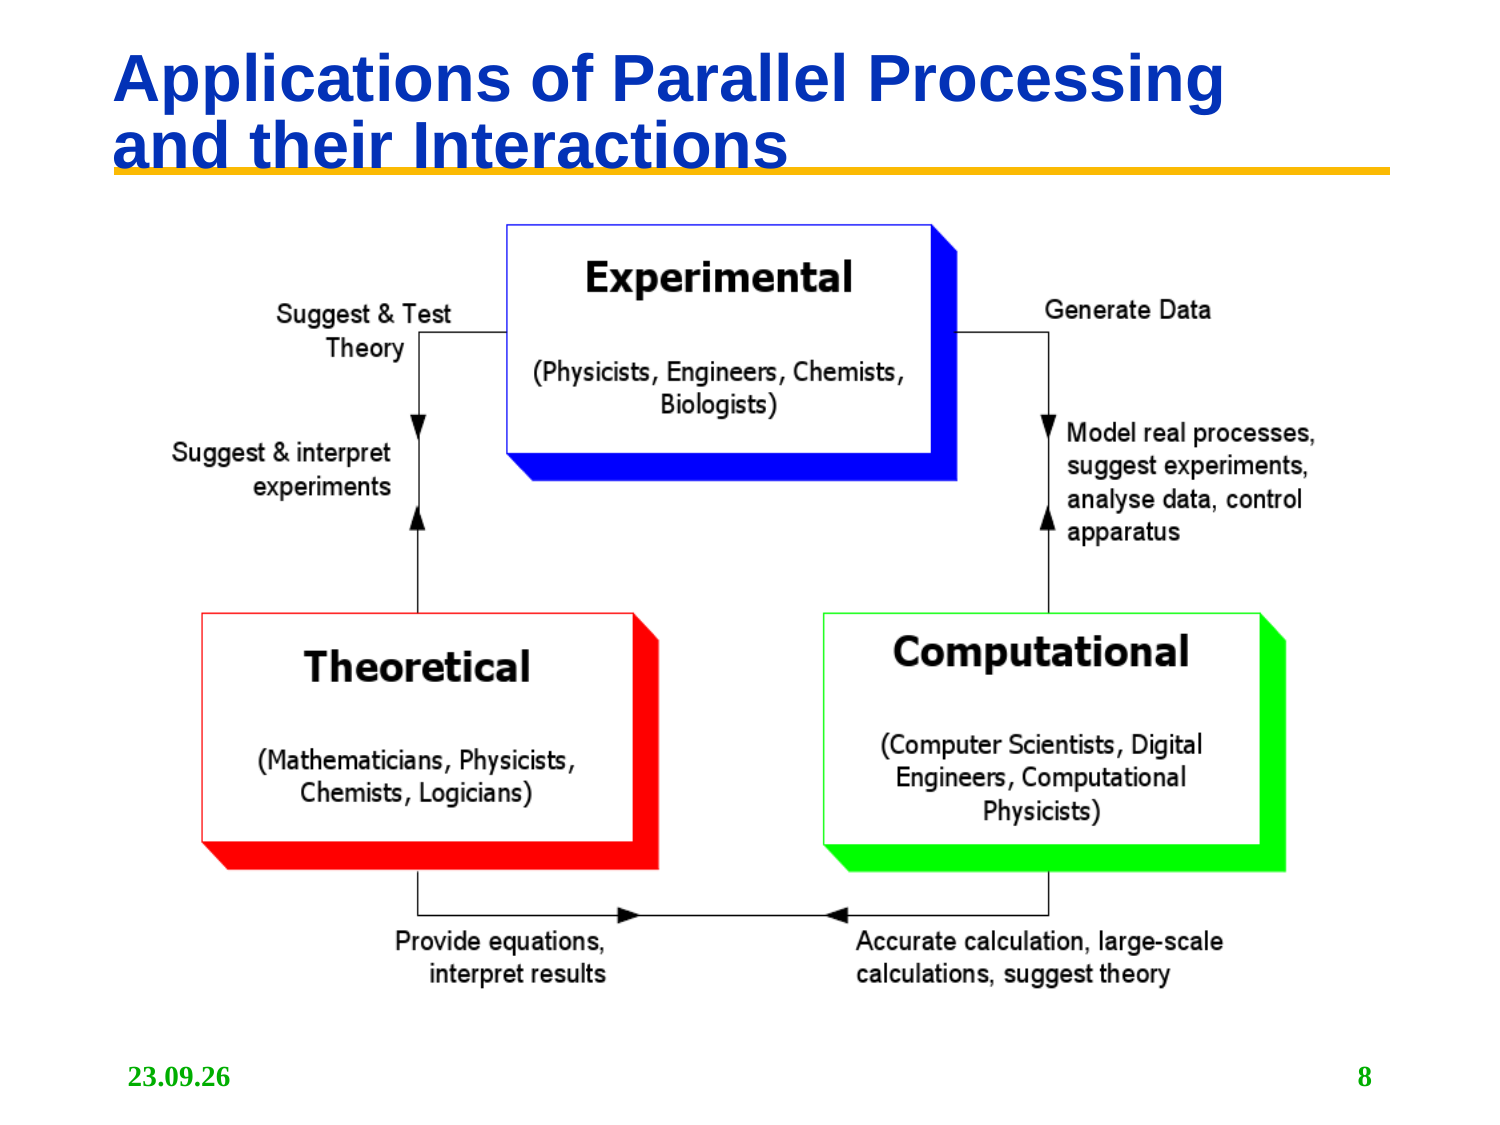

# Applications of Parallel Processing and their Interactions
CS252-s06, Lec 01-intro
8